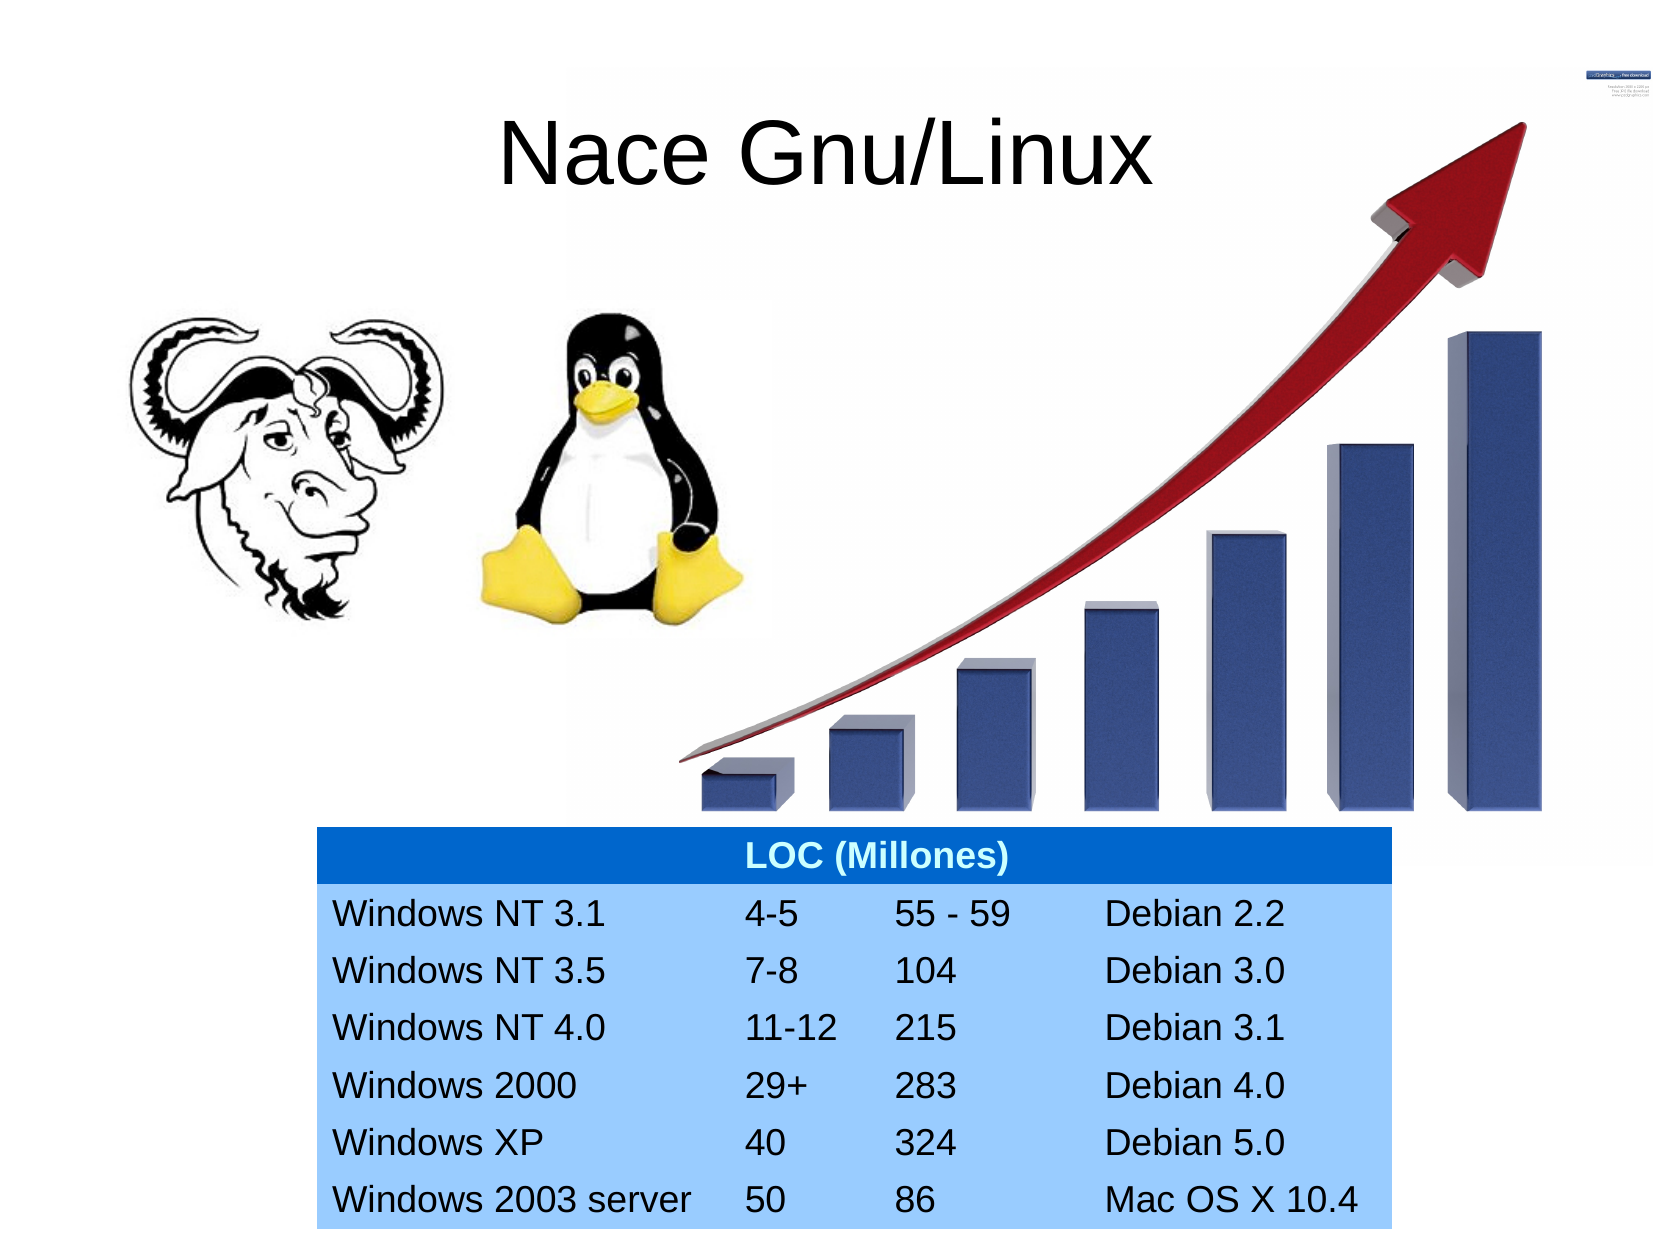

# Nace Gnu/Linux
| | LOC (Millones) | | |
| --- | --- | --- | --- |
| Windows NT 3.1 | 4-5 | 55 - 59 | Debian 2.2 |
| Windows NT 3.5 | 7-8 | 104 | Debian 3.0 |
| Windows NT 4.0 | 11-12 | 215 | Debian 3.1 |
| Windows 2000 | 29+ | 283 | Debian 4.0 |
| Windows XP | 40 | 324 | Debian 5.0 |
| Windows 2003 server | 50 | 86 | Mac OS X 10.4 |